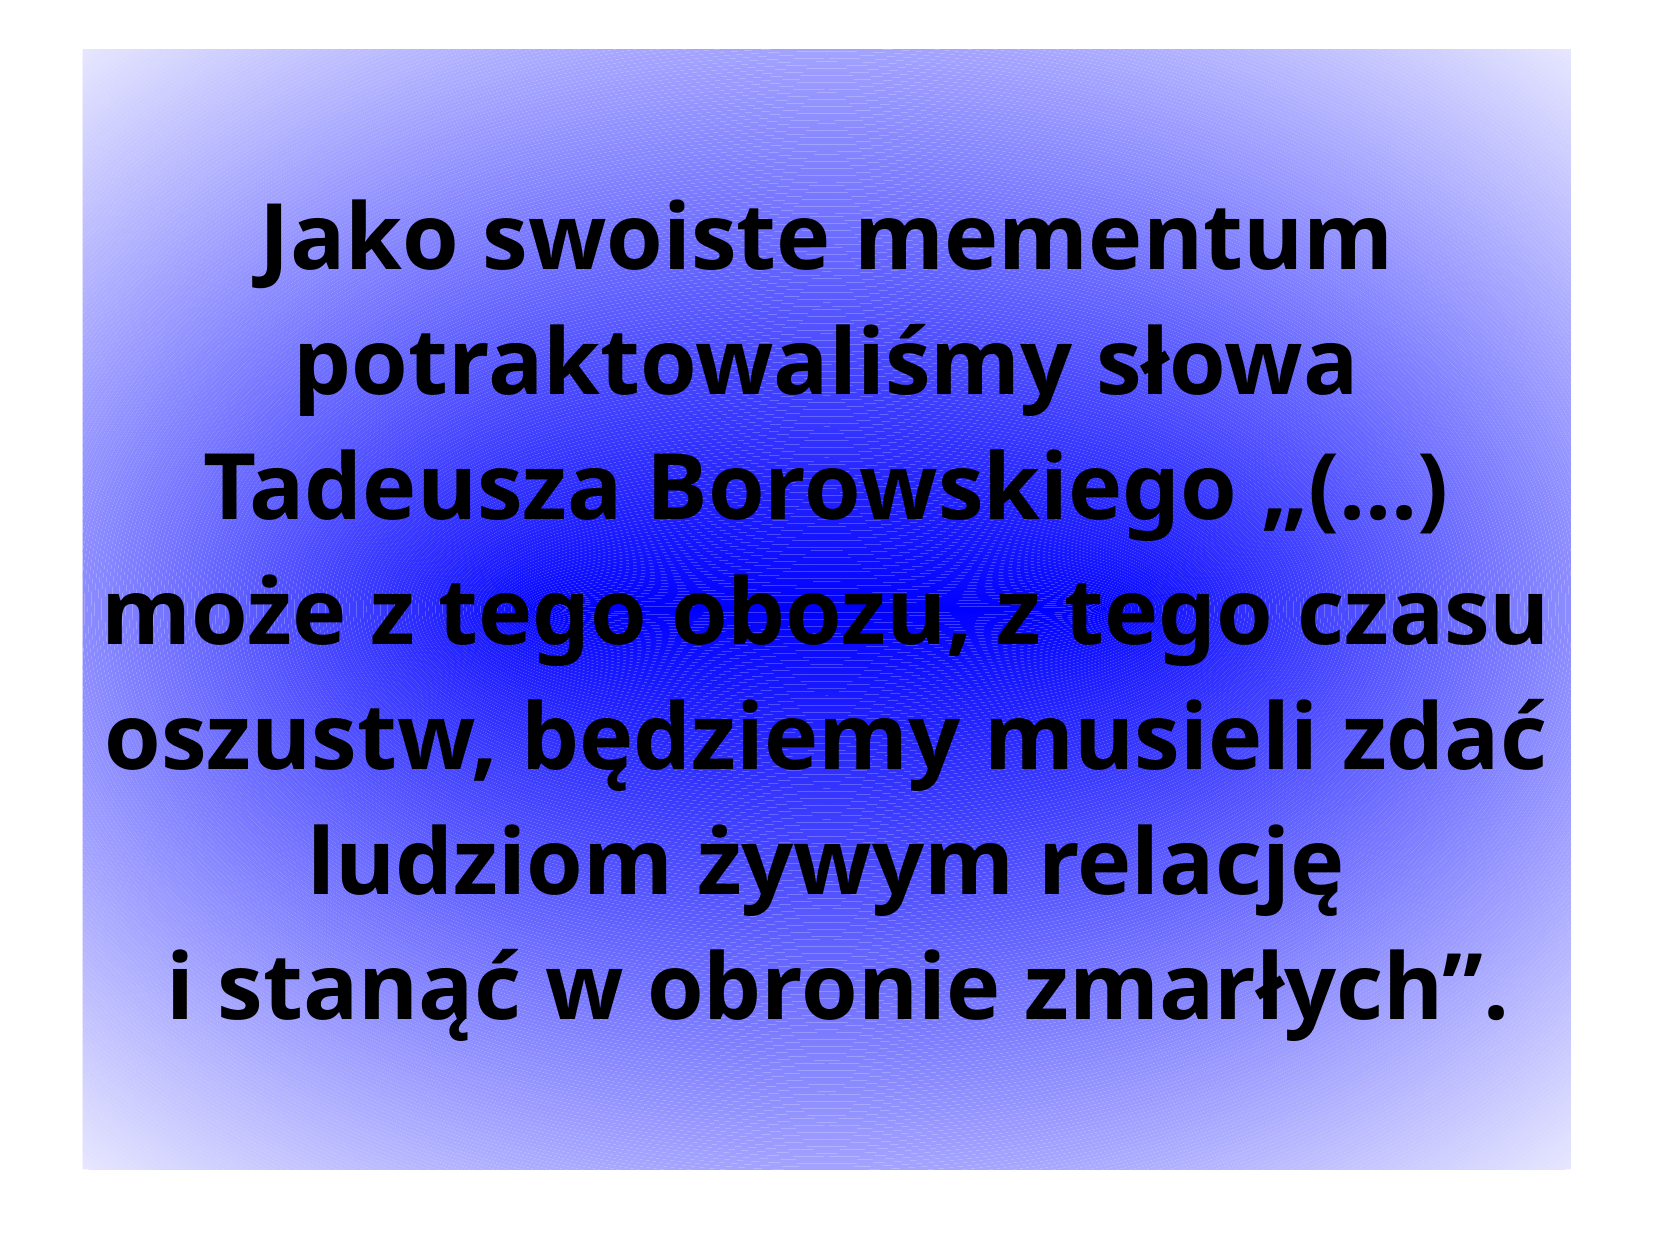

# Jako swoiste mementum potraktowaliśmy słowa Tadeusza Borowskiego „(...) może z tego obozu, z tego czasu oszustw, będziemy musieli zdać ludziom żywym relację i stanąć w obronie zmarłych”.